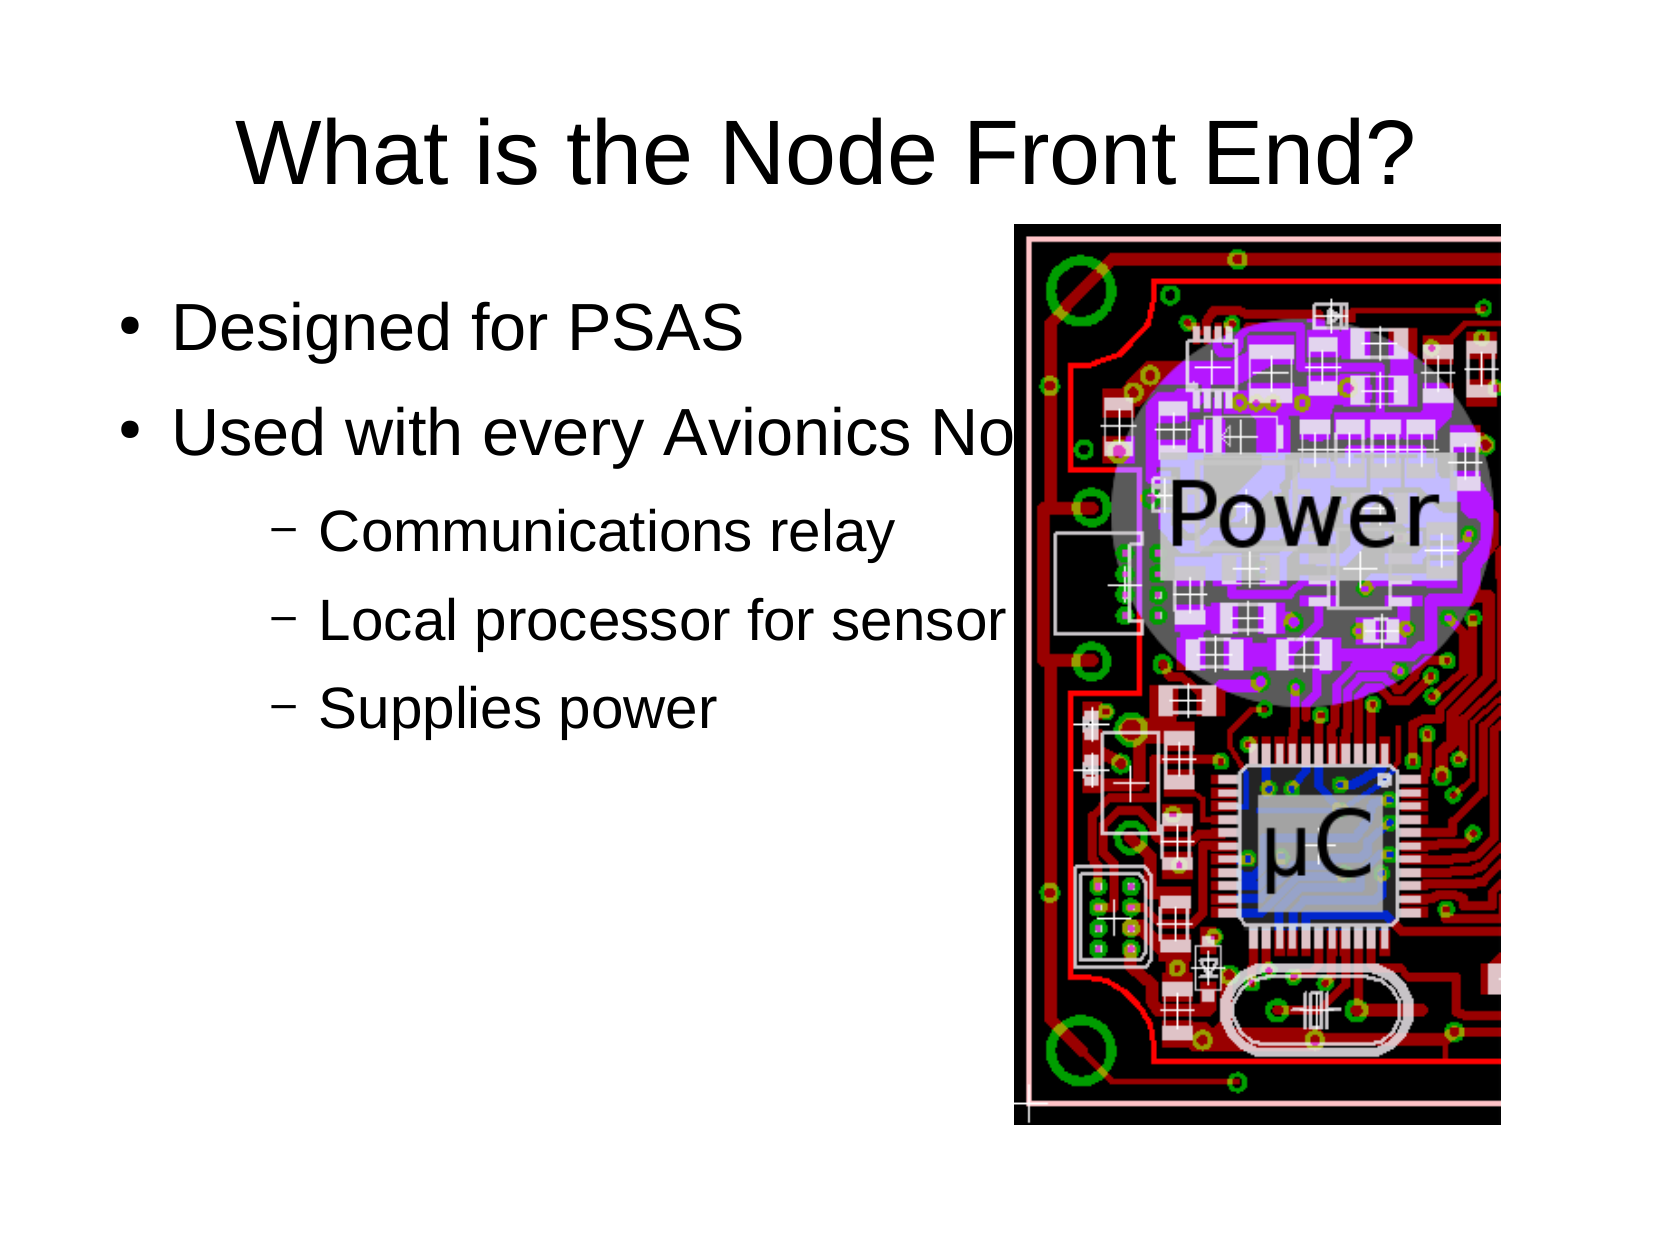

# What is the Node Front End?
Designed for PSAS
Used with every Avionics Node
Communications relay
Local processor for sensor data
Supplies power